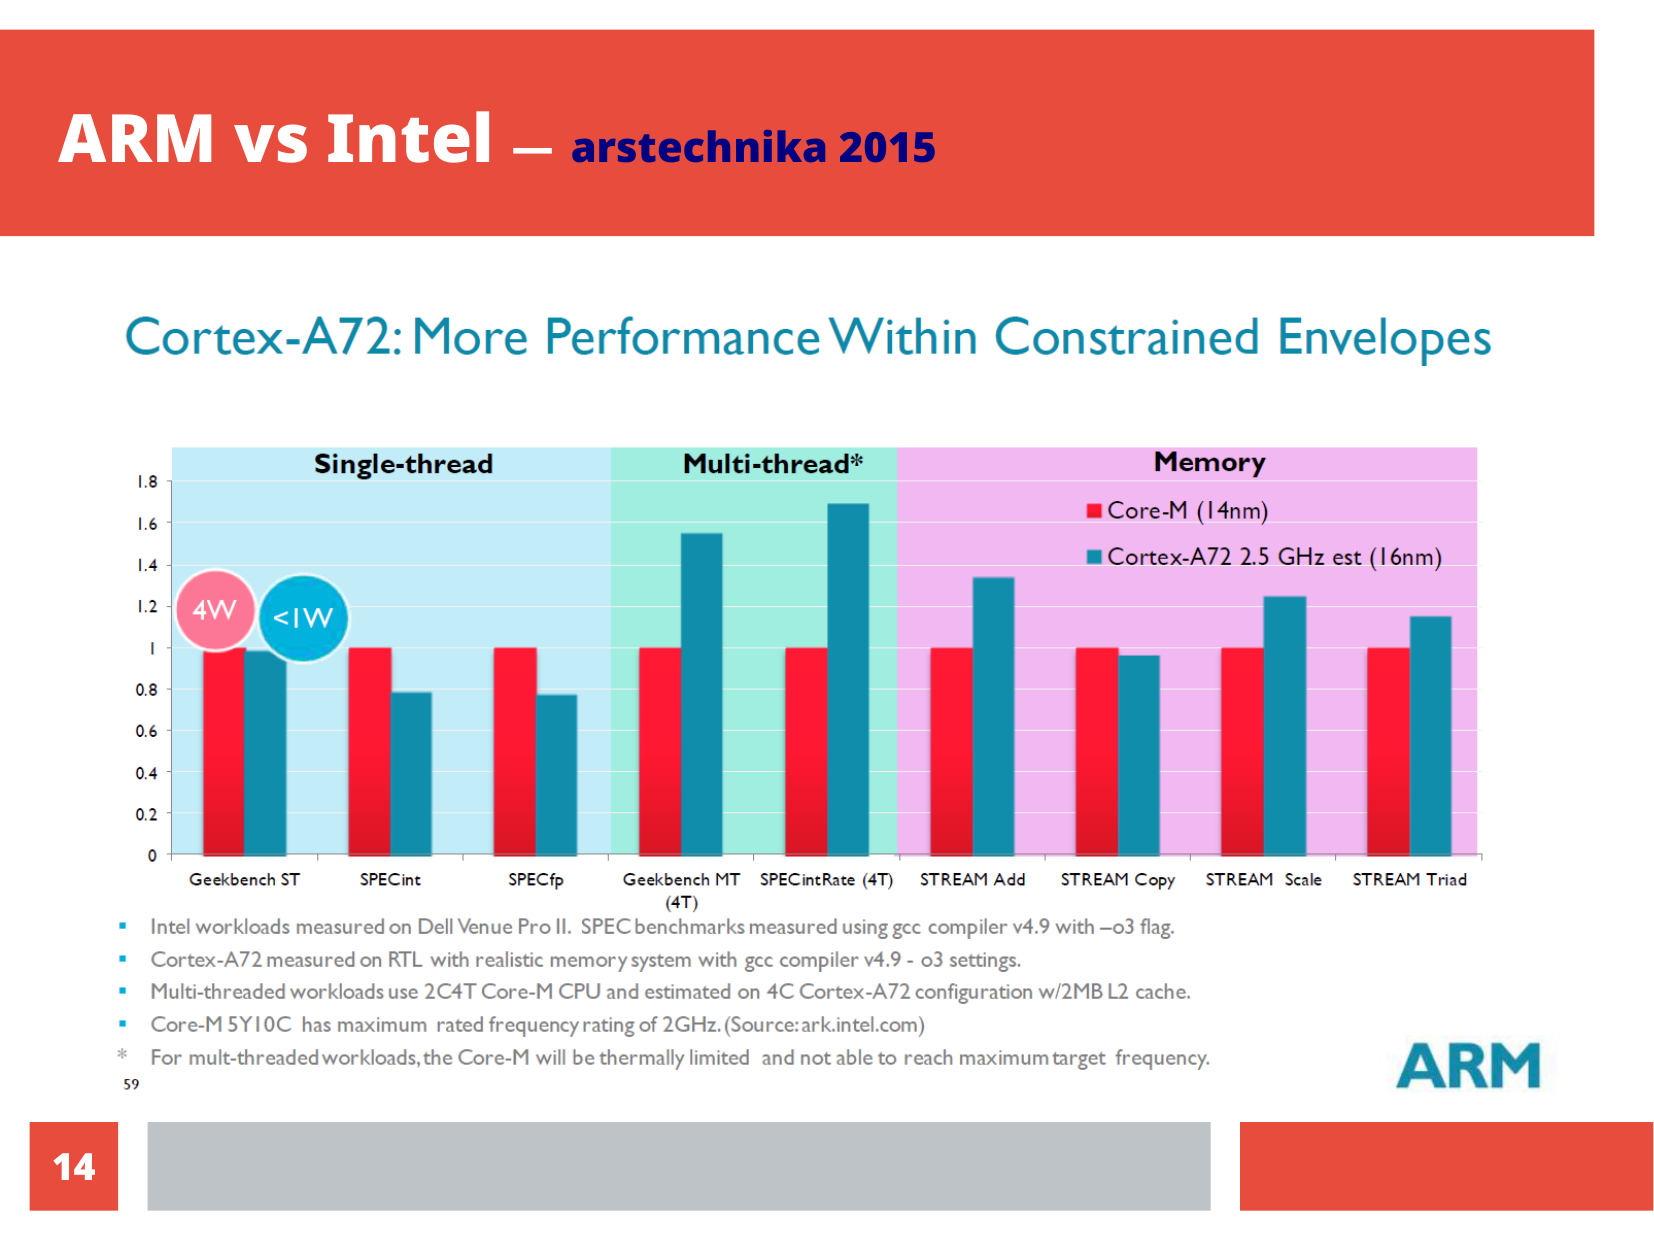

# ARM vs Intel — arstechnika 2015
14